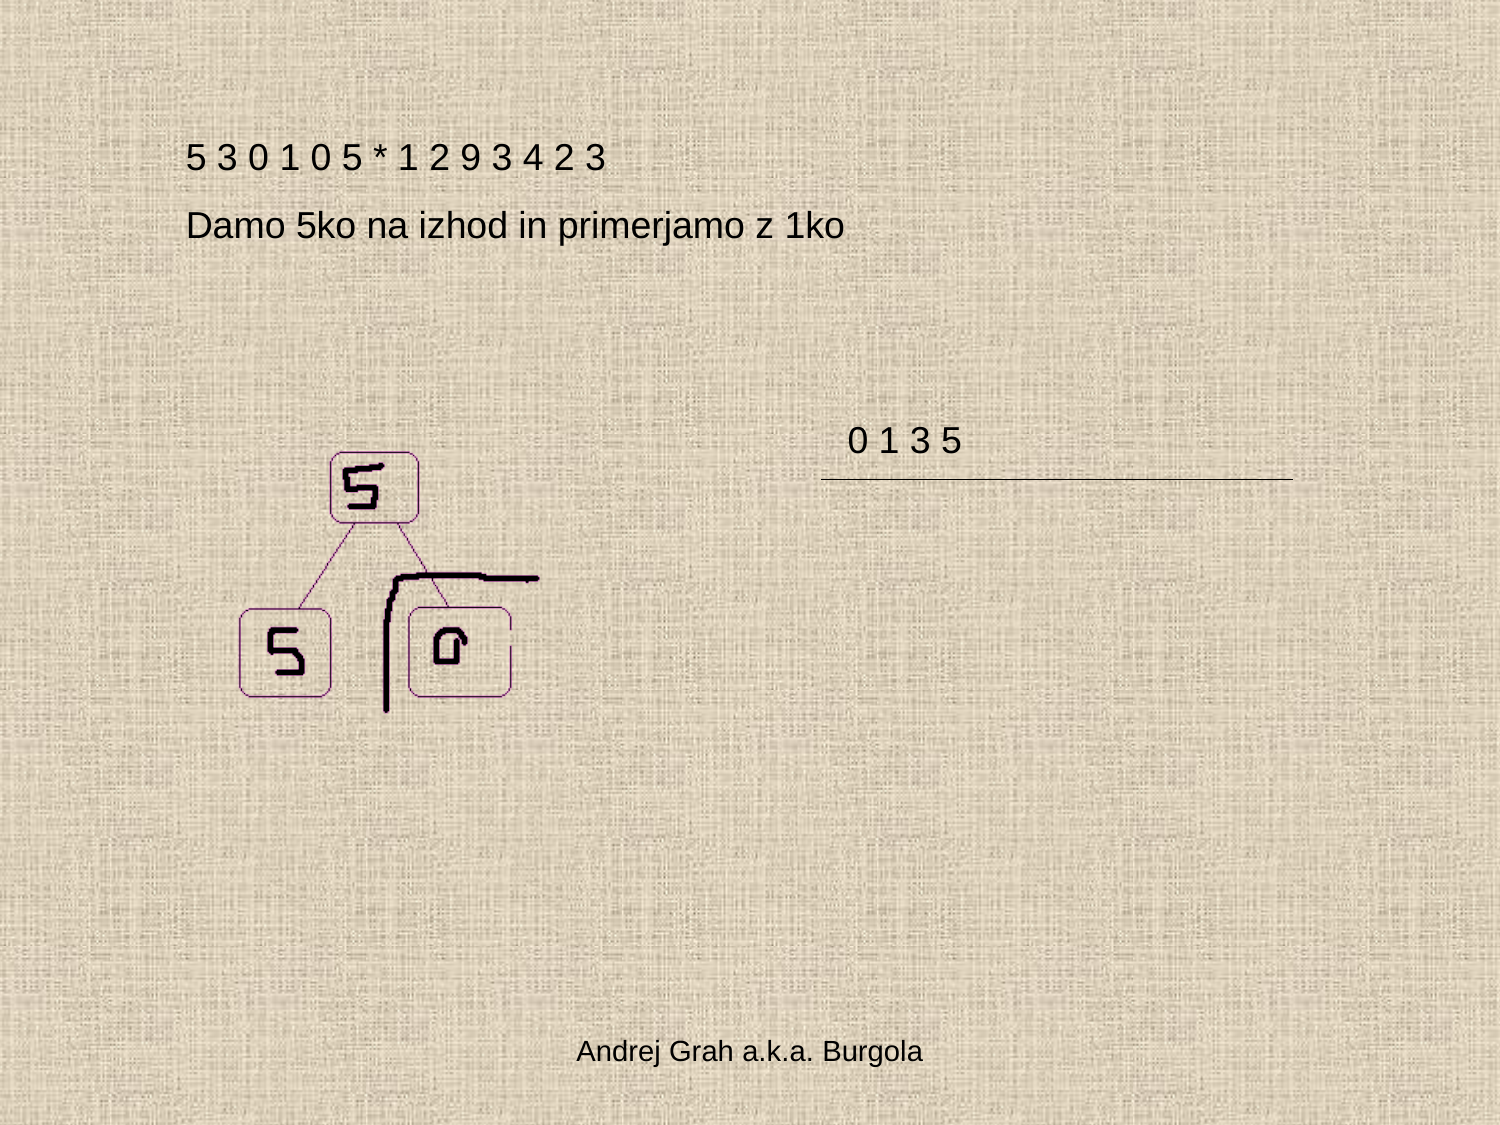

5 3 0 1 0 5 * 1 2 9 3 4 2 3
Damo 5ko na izhod in primerjamo z 1ko
0 1 3 5
Andrej Grah a.k.a. Burgola